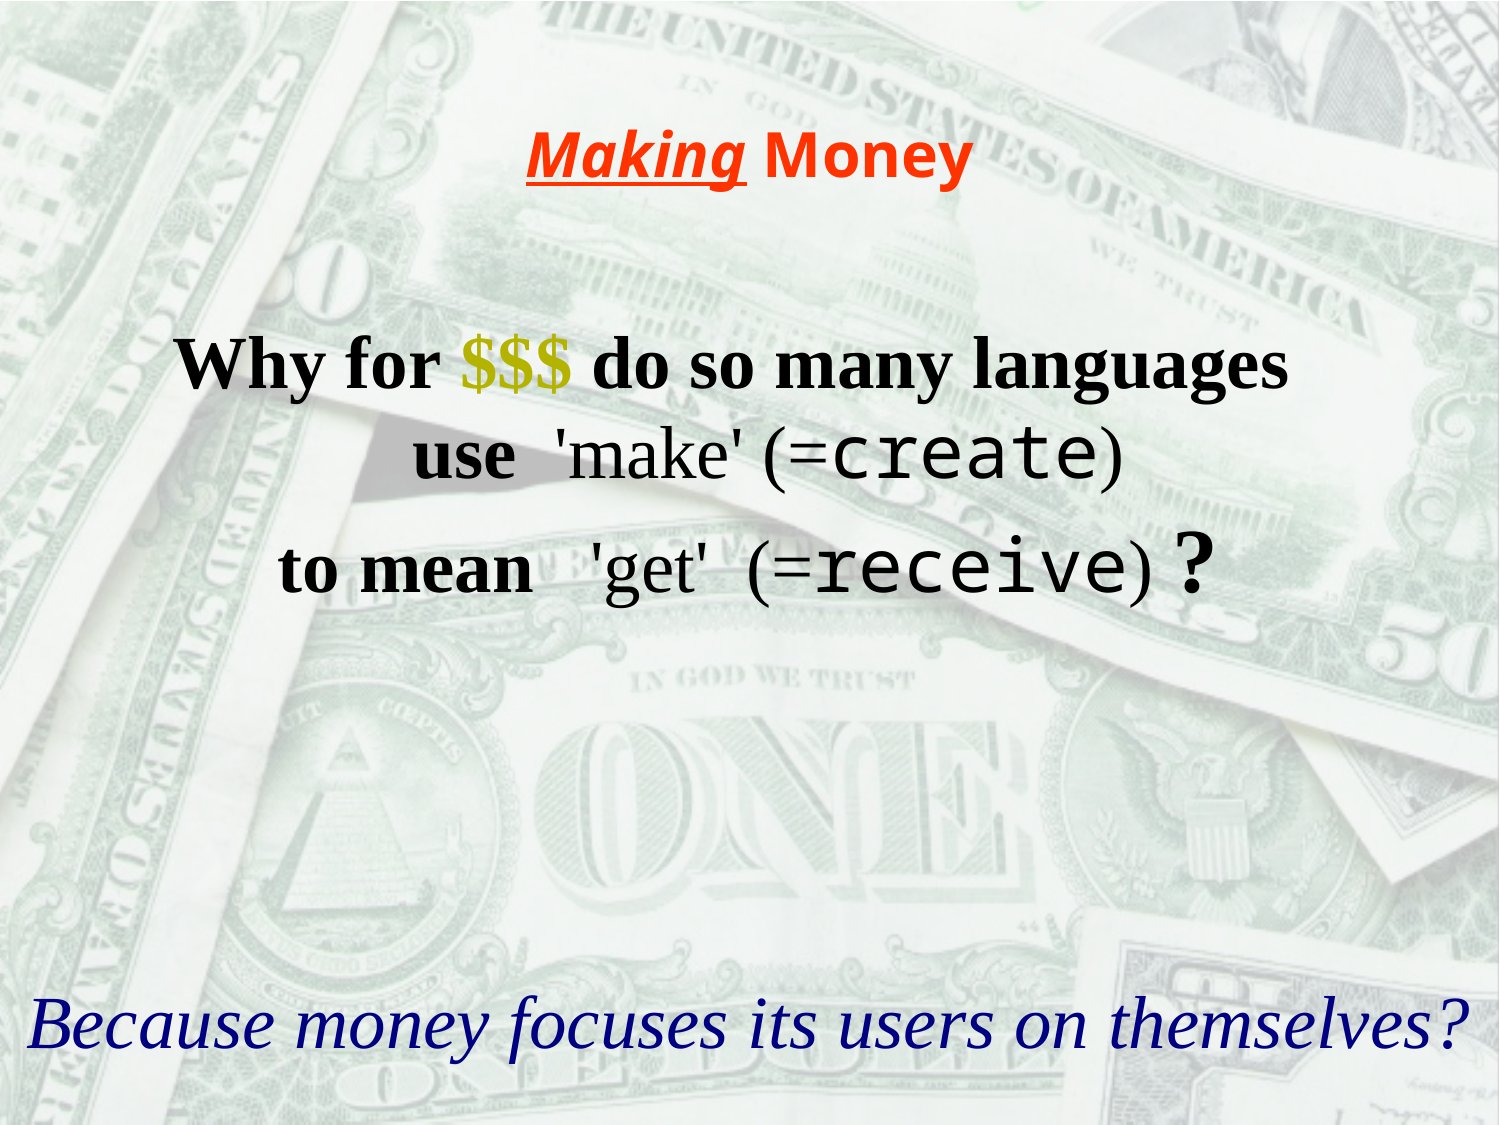

# Making Money
 Why for $$$ do so many languages use 'make' (=create)
 to mean 'get' (=receive) ?
Because money focuses its users on themselves?